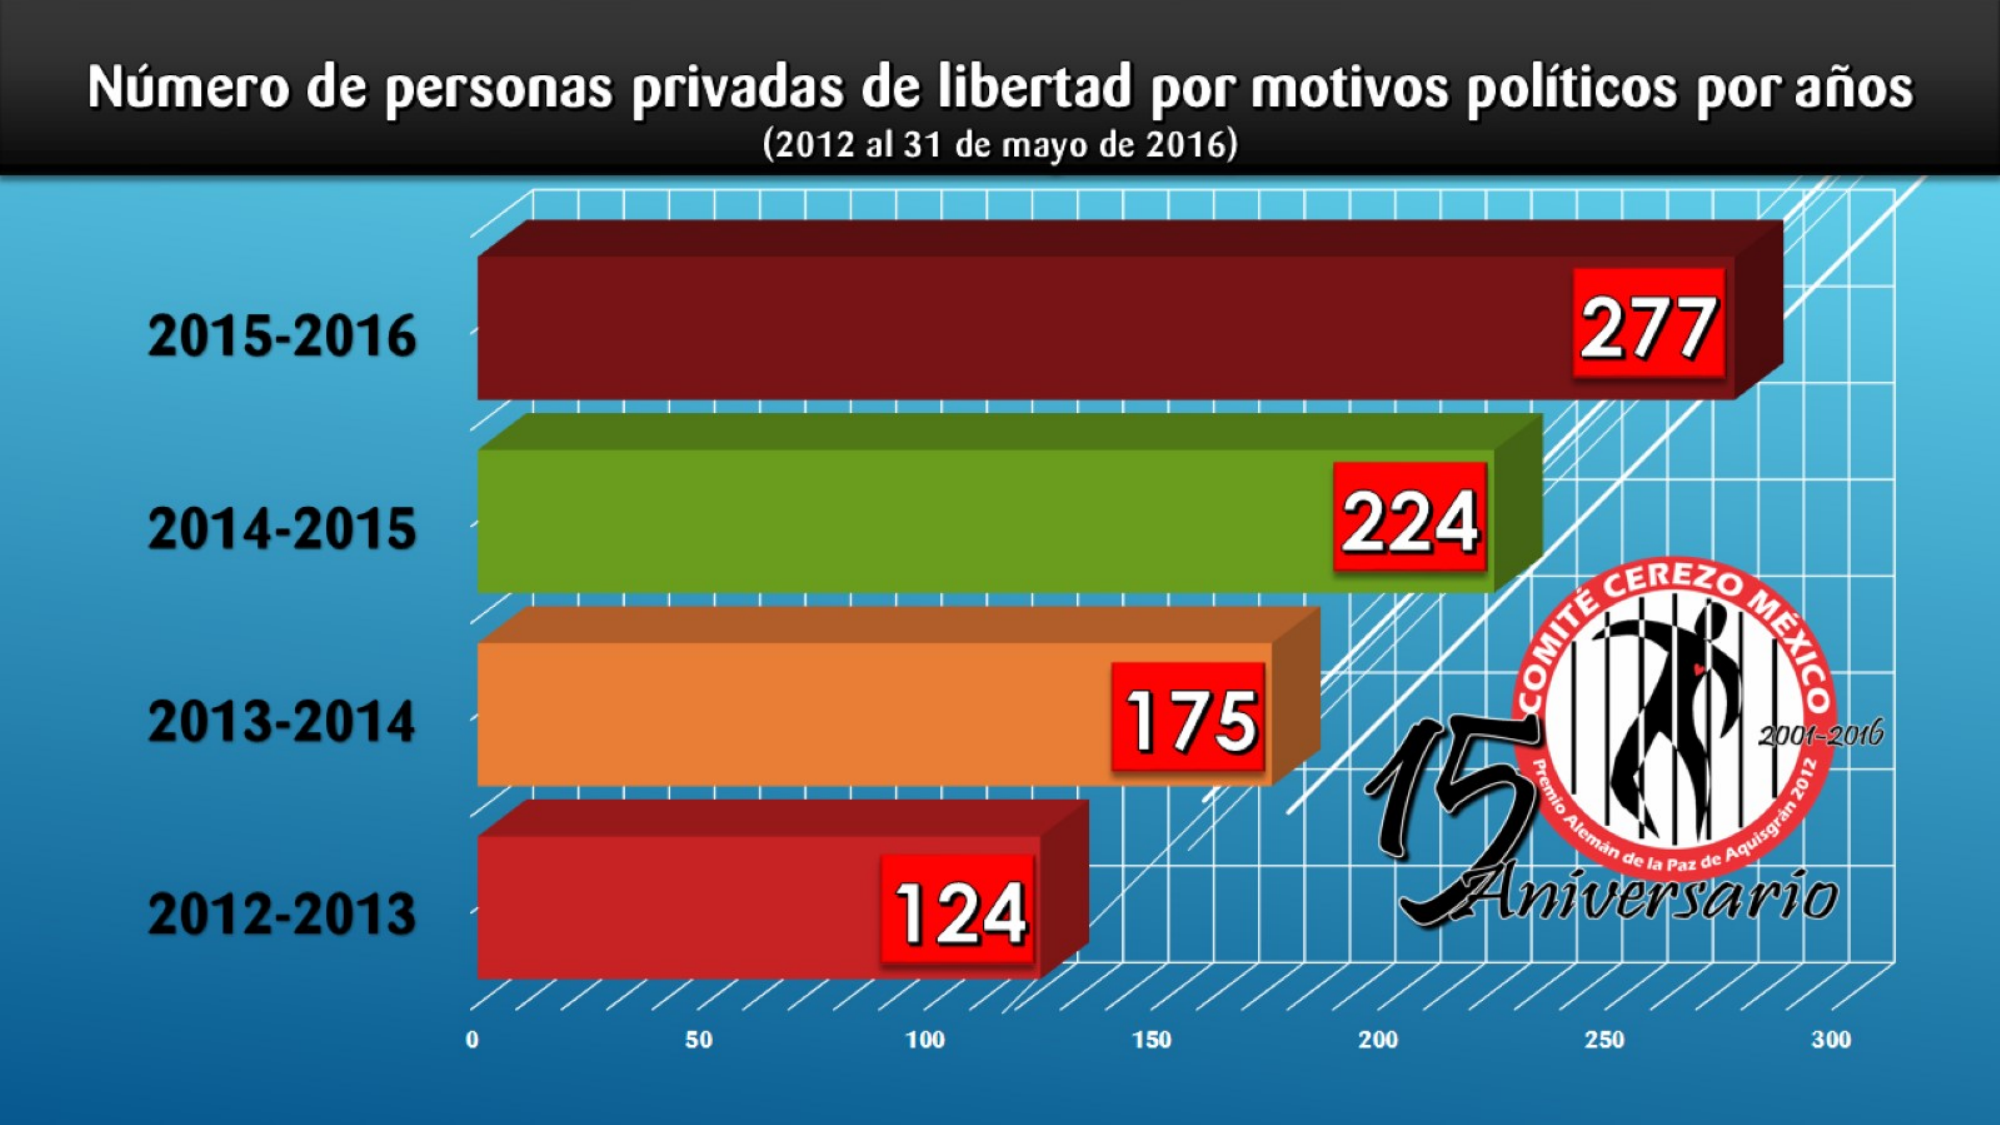

# Número de personas privadas de libertad por motivos políticos por años (2012 al 31 de mayo de 2016)